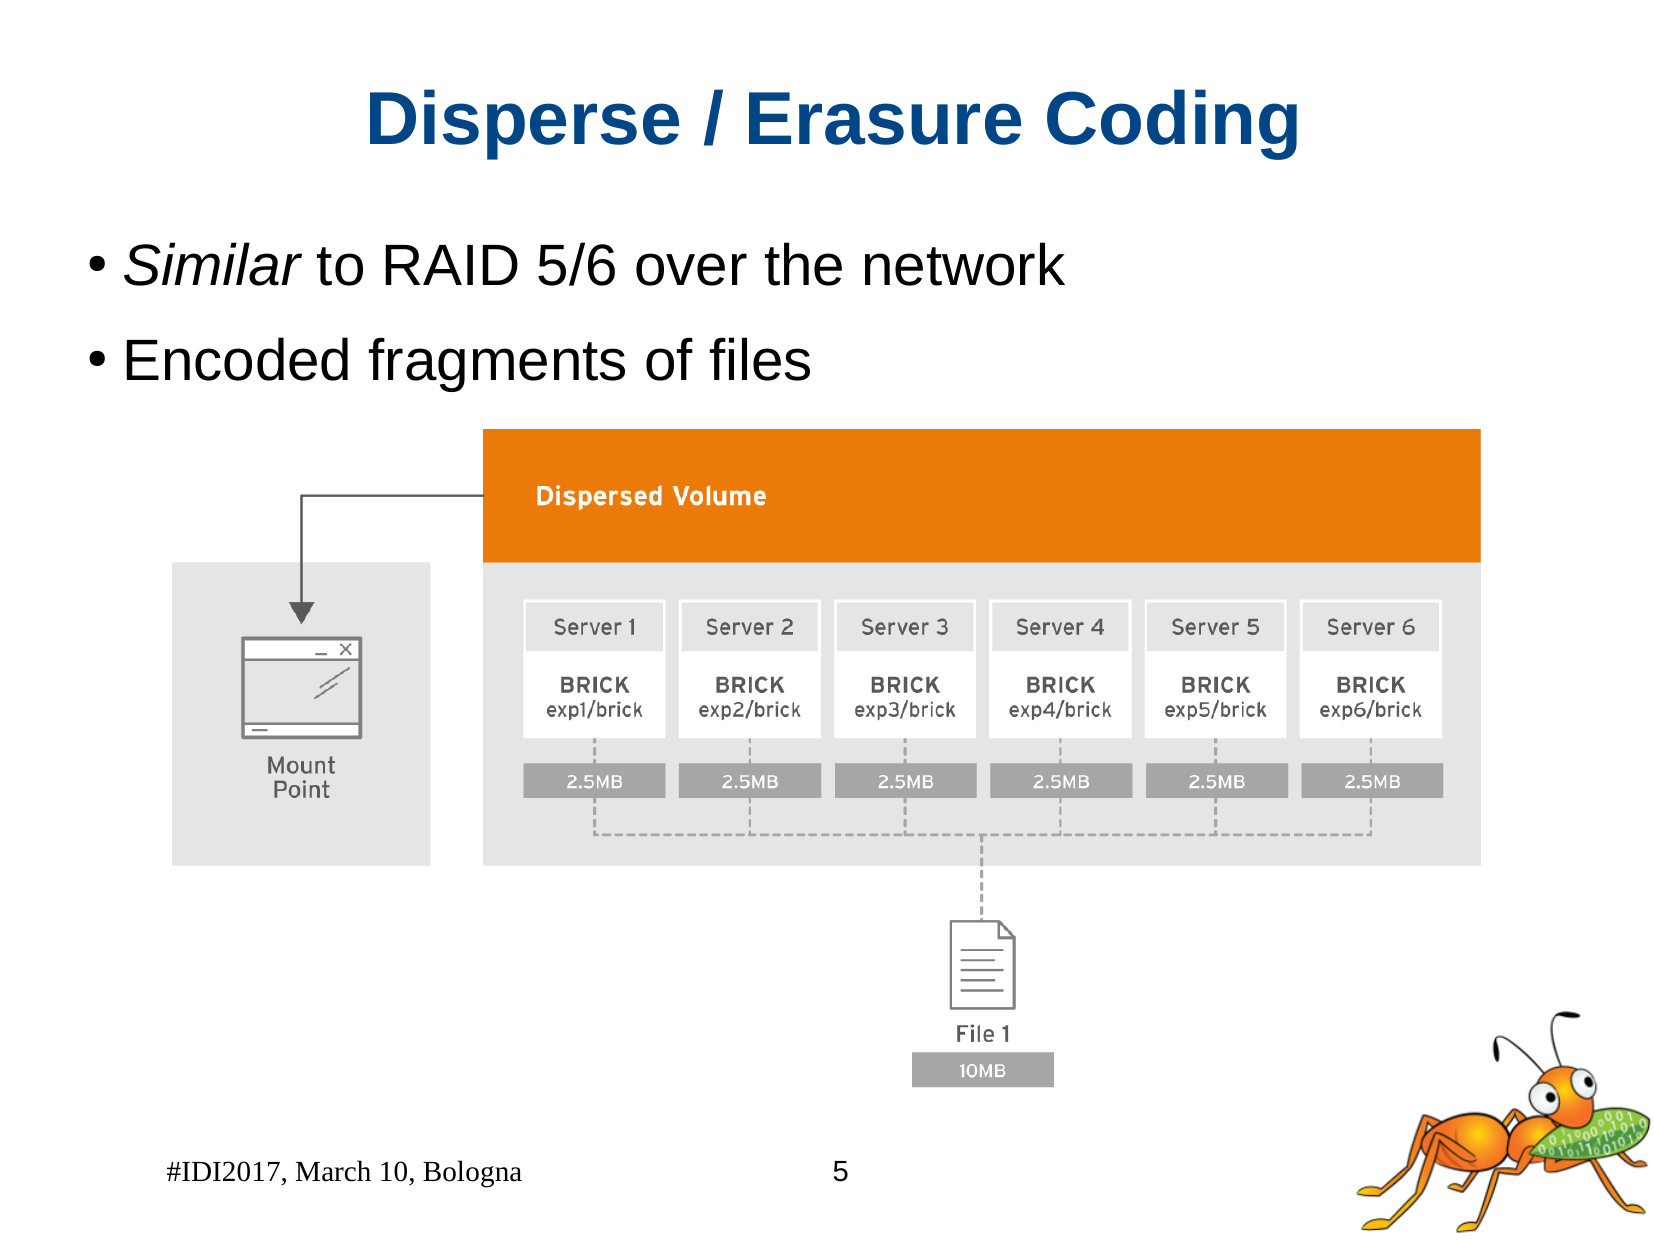

# Disperse / Erasure Coding
Similar to RAID 5/6 over the network
Encoded fragments of files
#IDI2017, March 10, Bologna
5